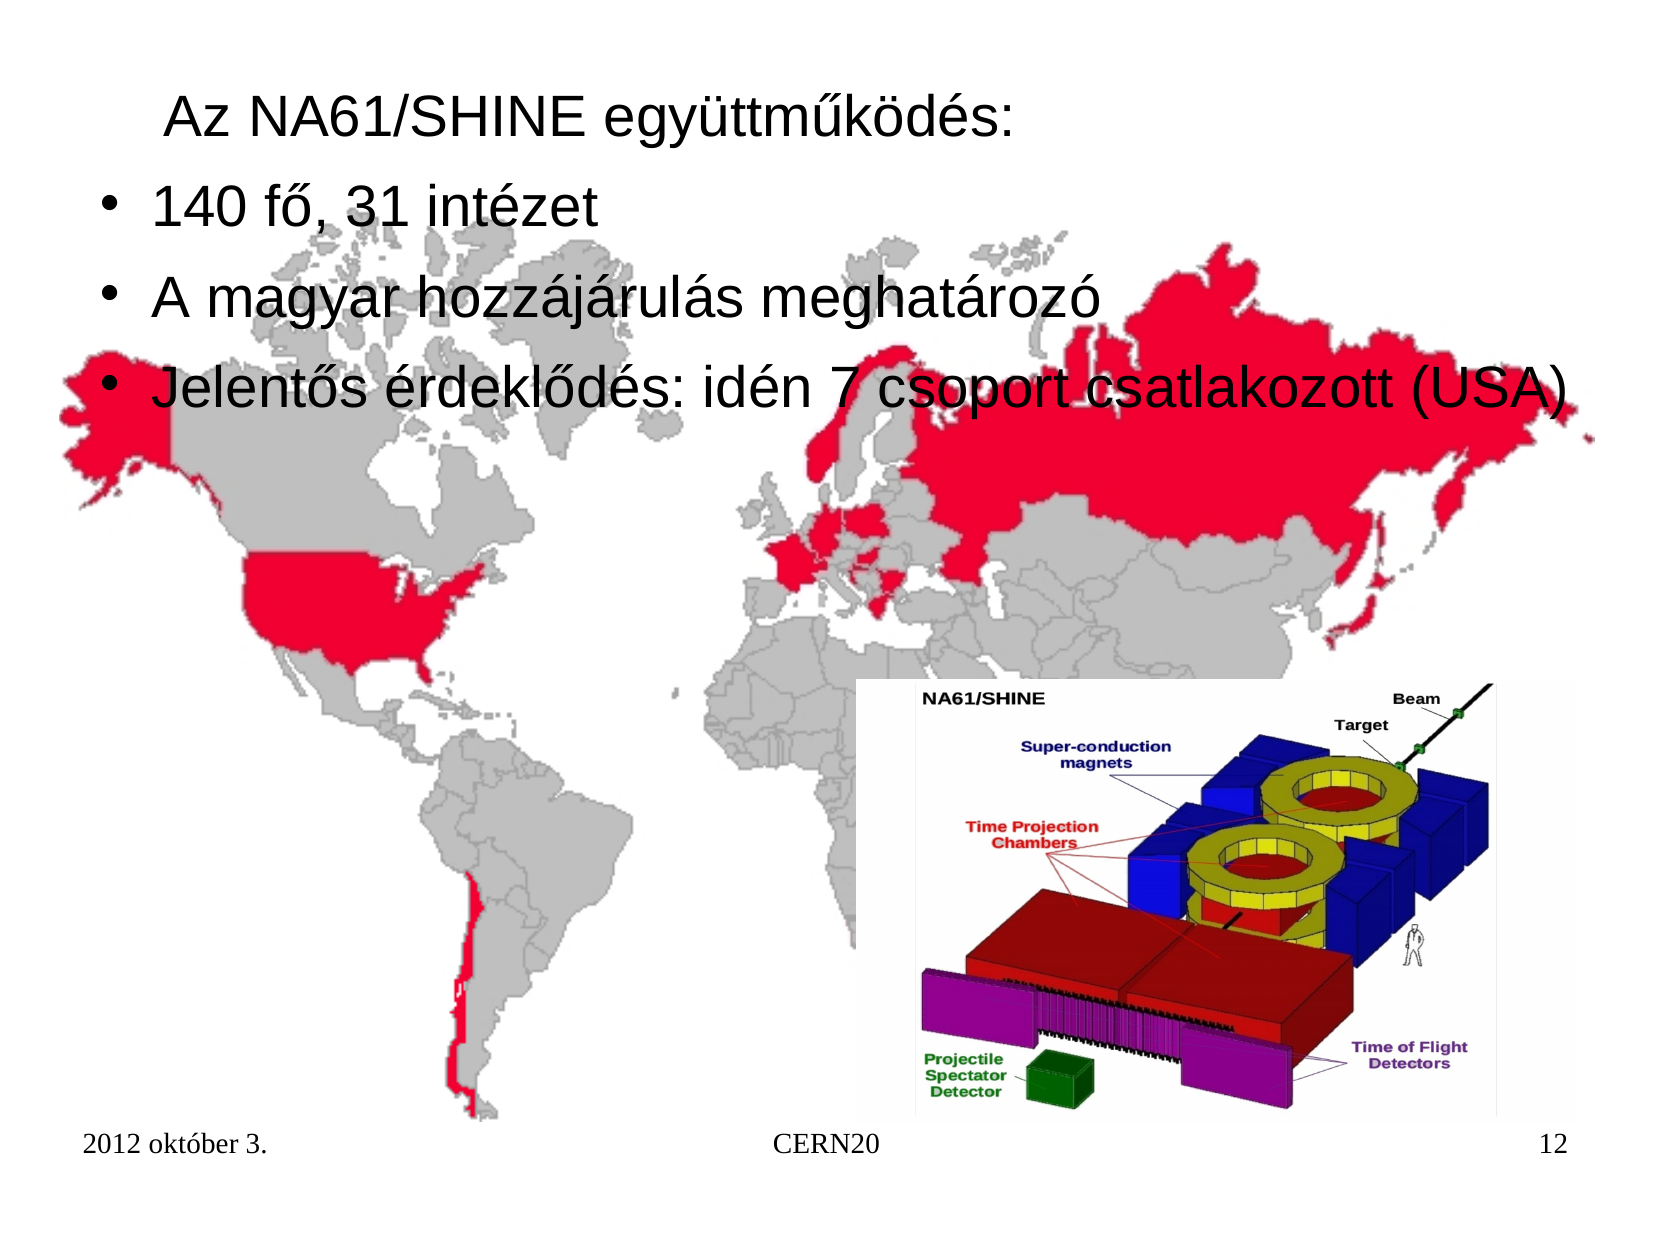

# Az NA61/SHINE együttműködés:
140 fő, 31 intézet
A magyar hozzájárulás meghatározó
Jelentős érdeklődés: idén 7 csoport csatlakozott (USA)
2012 október 3.
CERN20
12